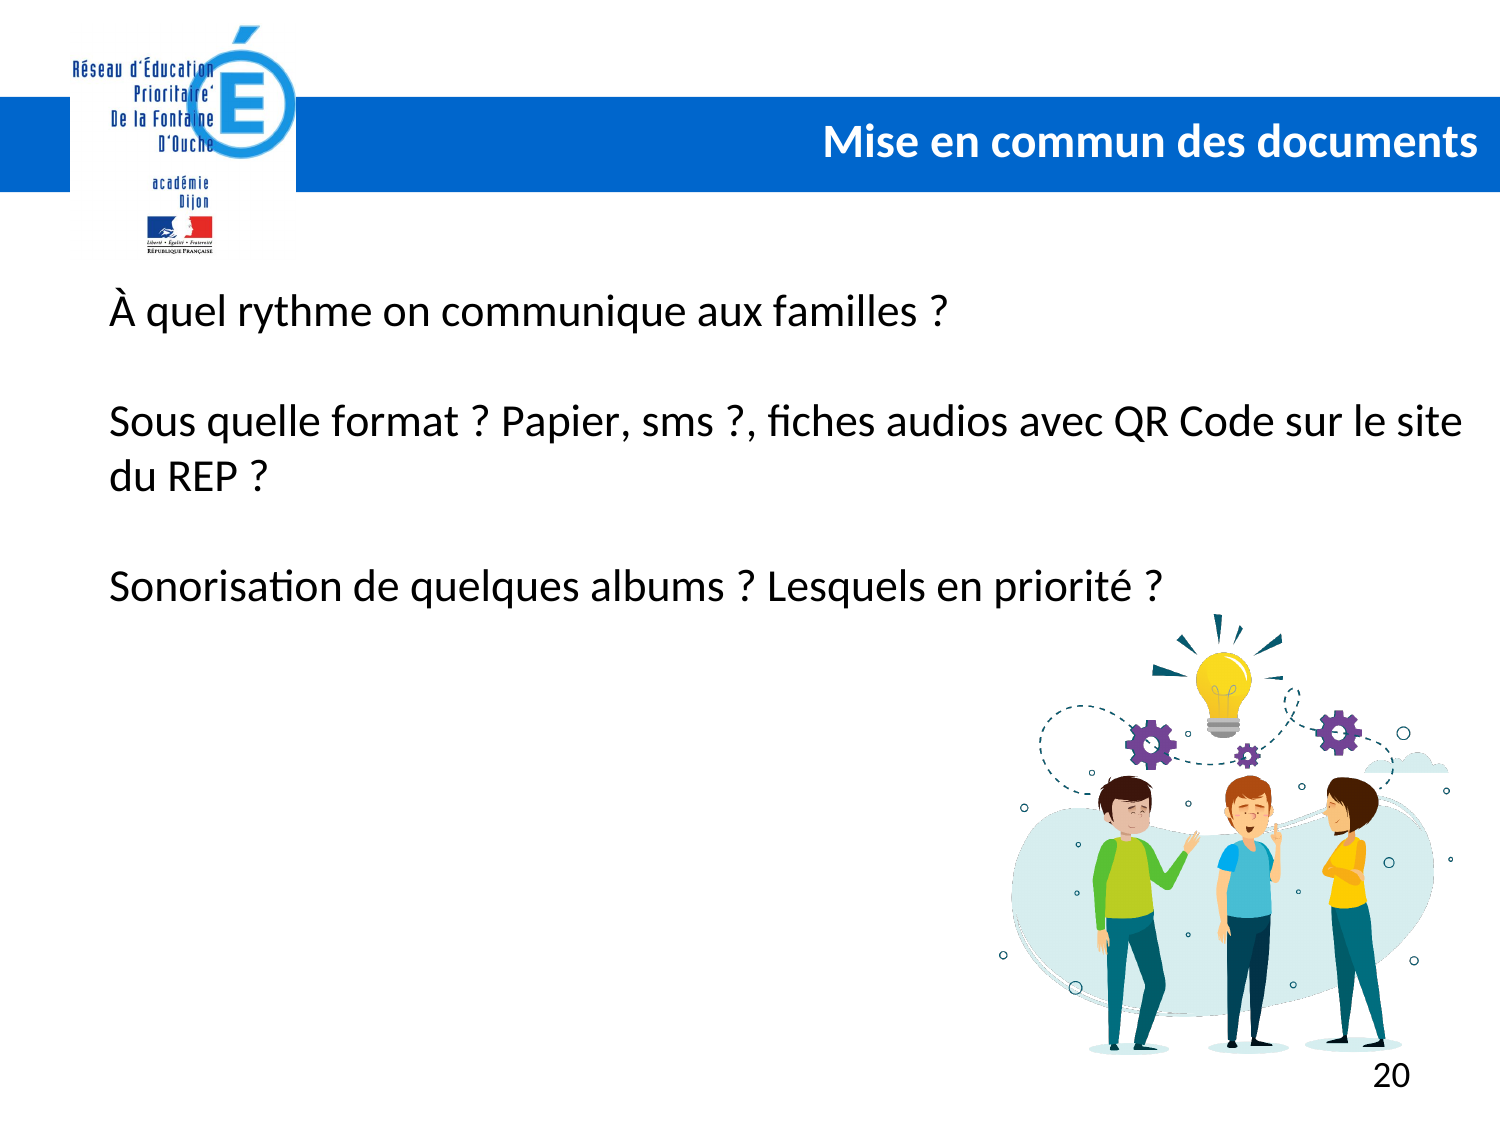

Mise en commun des documents
À quel rythme on communique aux familles ?
Sous quelle format ? Papier, sms ?, fiches audios avec QR Code sur le site du REP ?
Sonorisation de quelques albums ? Lesquels en priorité ?